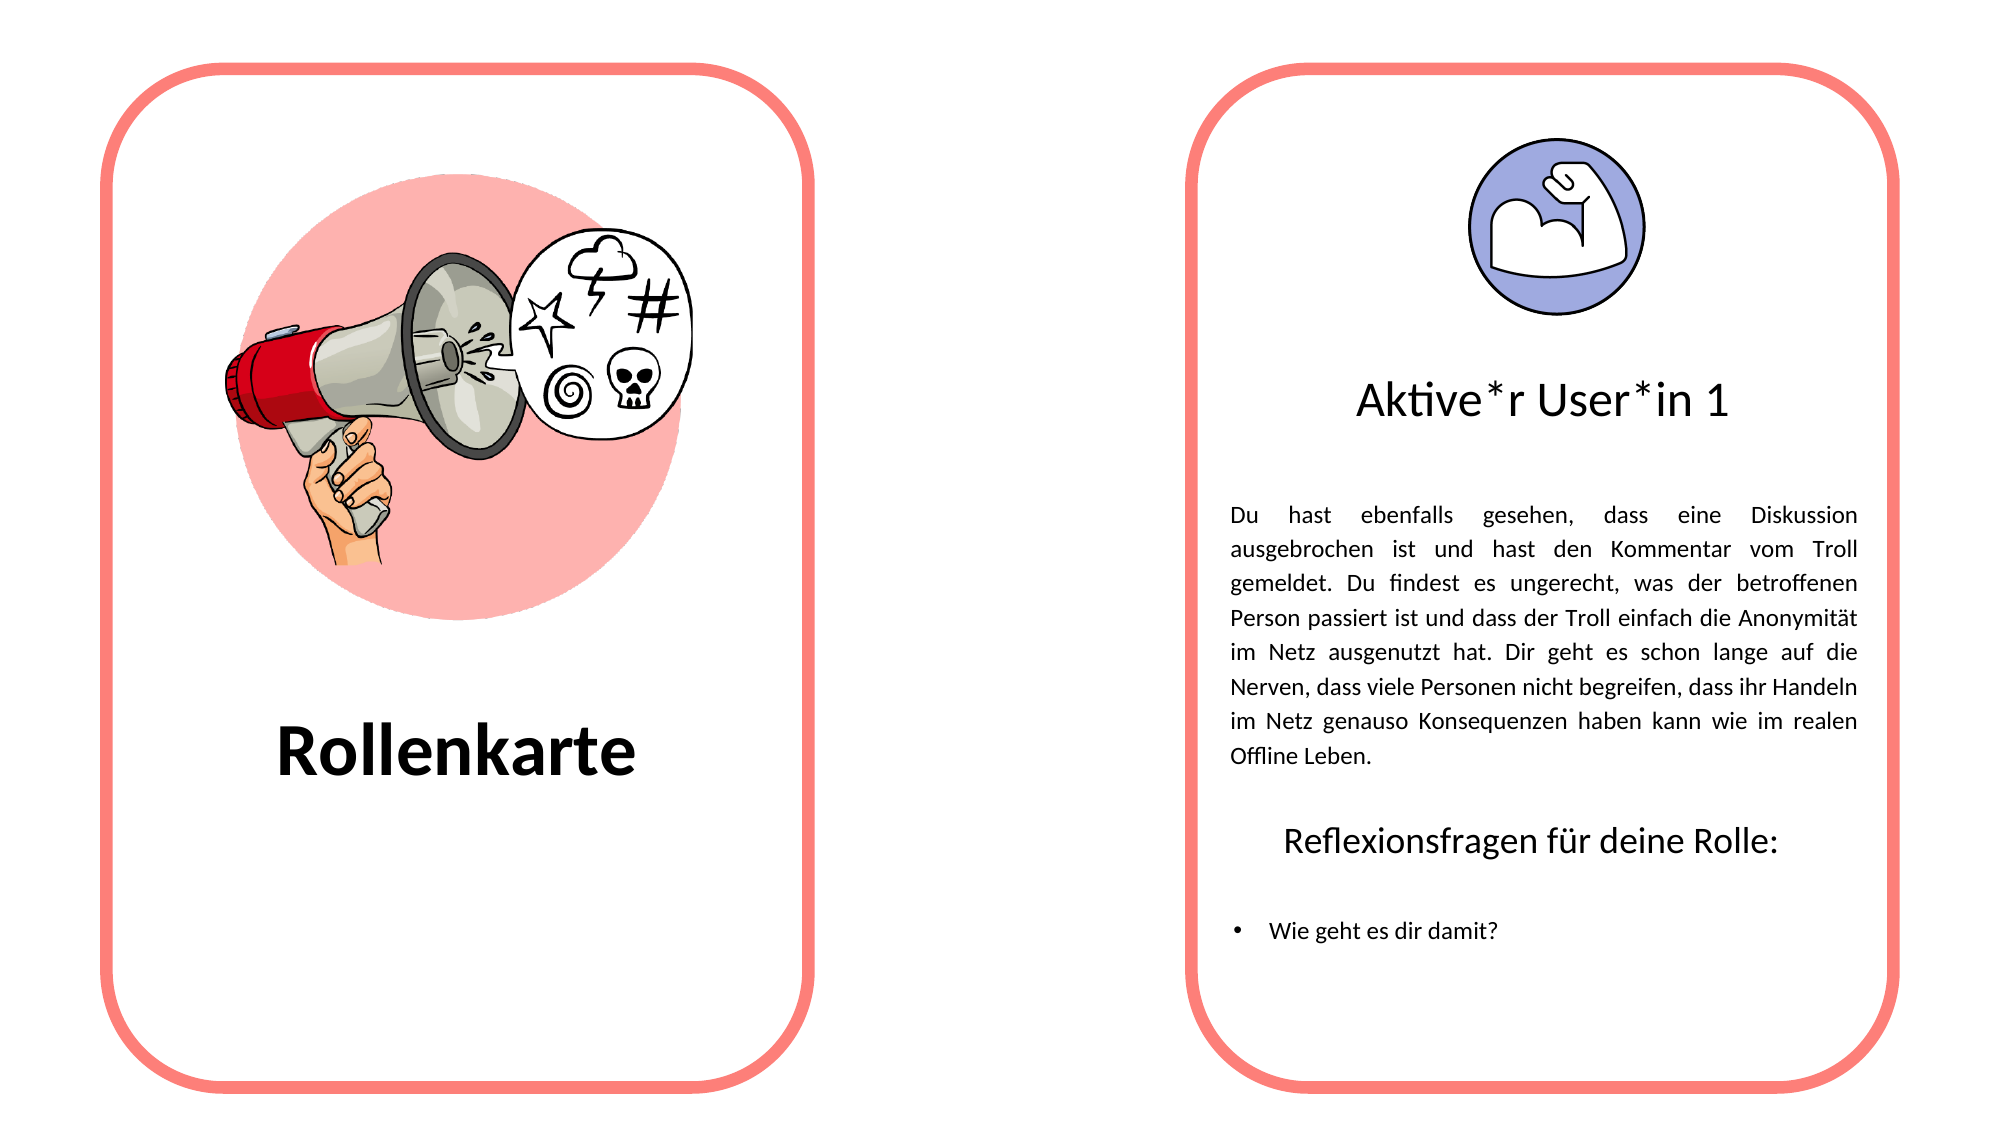

Aktive*r User*in 1
Du hast ebenfalls gesehen, dass eine Diskussion ausgebrochen ist und hast den Kommentar vom Troll gemeldet. Du findest es ungerecht, was der betroffenen Person passiert ist und dass der Troll einfach die Anonymität im Netz ausgenutzt hat. Dir geht es schon lange auf die Nerven, dass viele Personen nicht begreifen, dass ihr Handeln im Netz genauso Konsequenzen haben kann wie im realen Offline Leben.
Rollenkarte
Reflexionsfragen für deine Rolle:
Wie geht es dir damit?